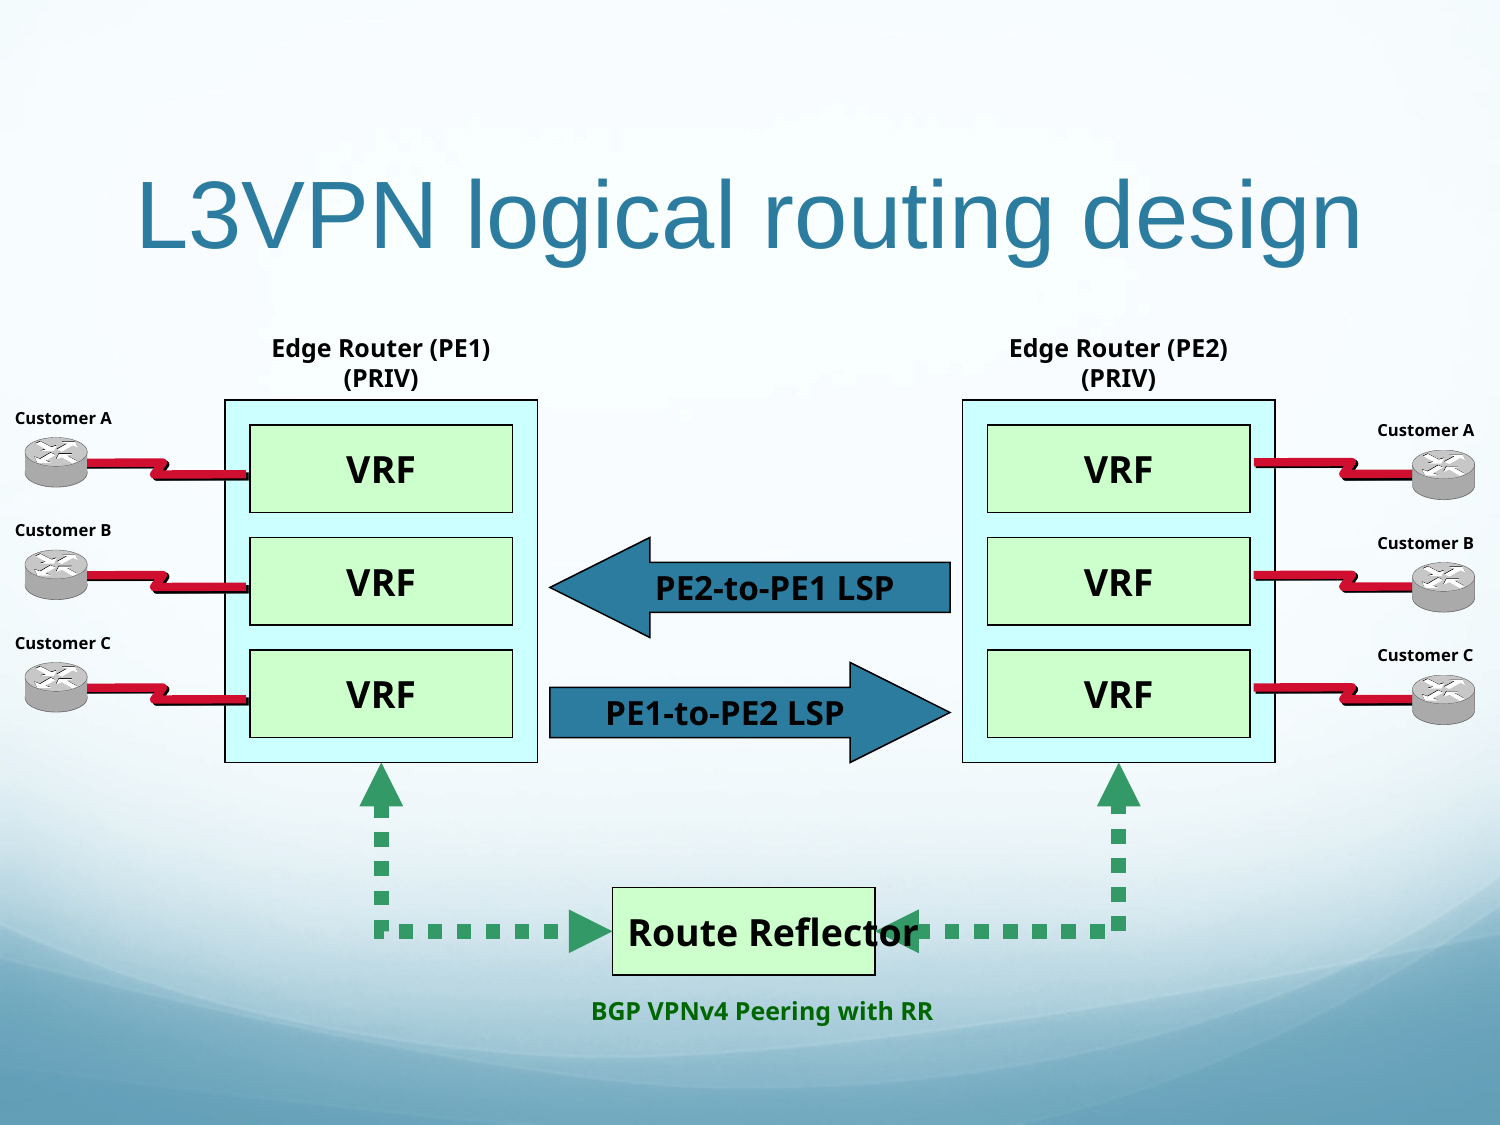

# L3VPN logical routing design
Edge Router (PE1)
(PRIV)
Edge Router (PE2)
(PRIV)
Customer A
Customer A
VRF
VRF
Customer B
Customer B
VRF
PE2-to-PE1 LSP
VRF
Customer C
Customer C
VRF
VRF
PE1-to-PE2 LSP
Route Reflector
BGP VPNv4 Peering with RR